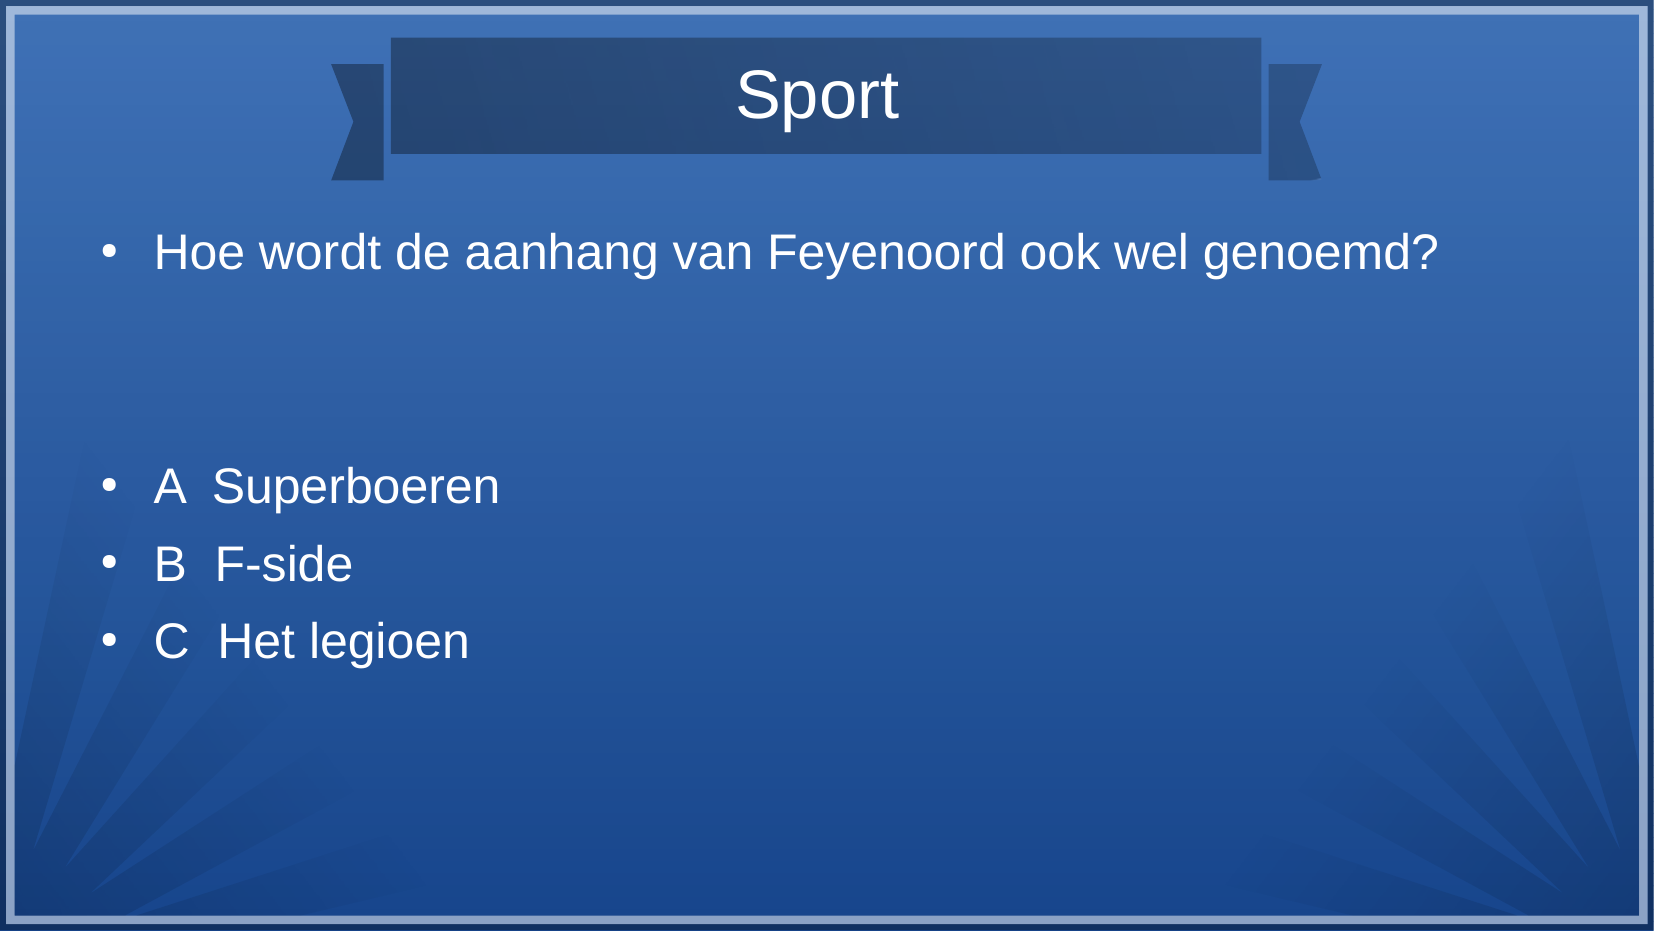

# Sport
Hoe wordt de aanhang van Feyenoord ook wel genoemd?
A Superboeren
B F-side
C Het legioen